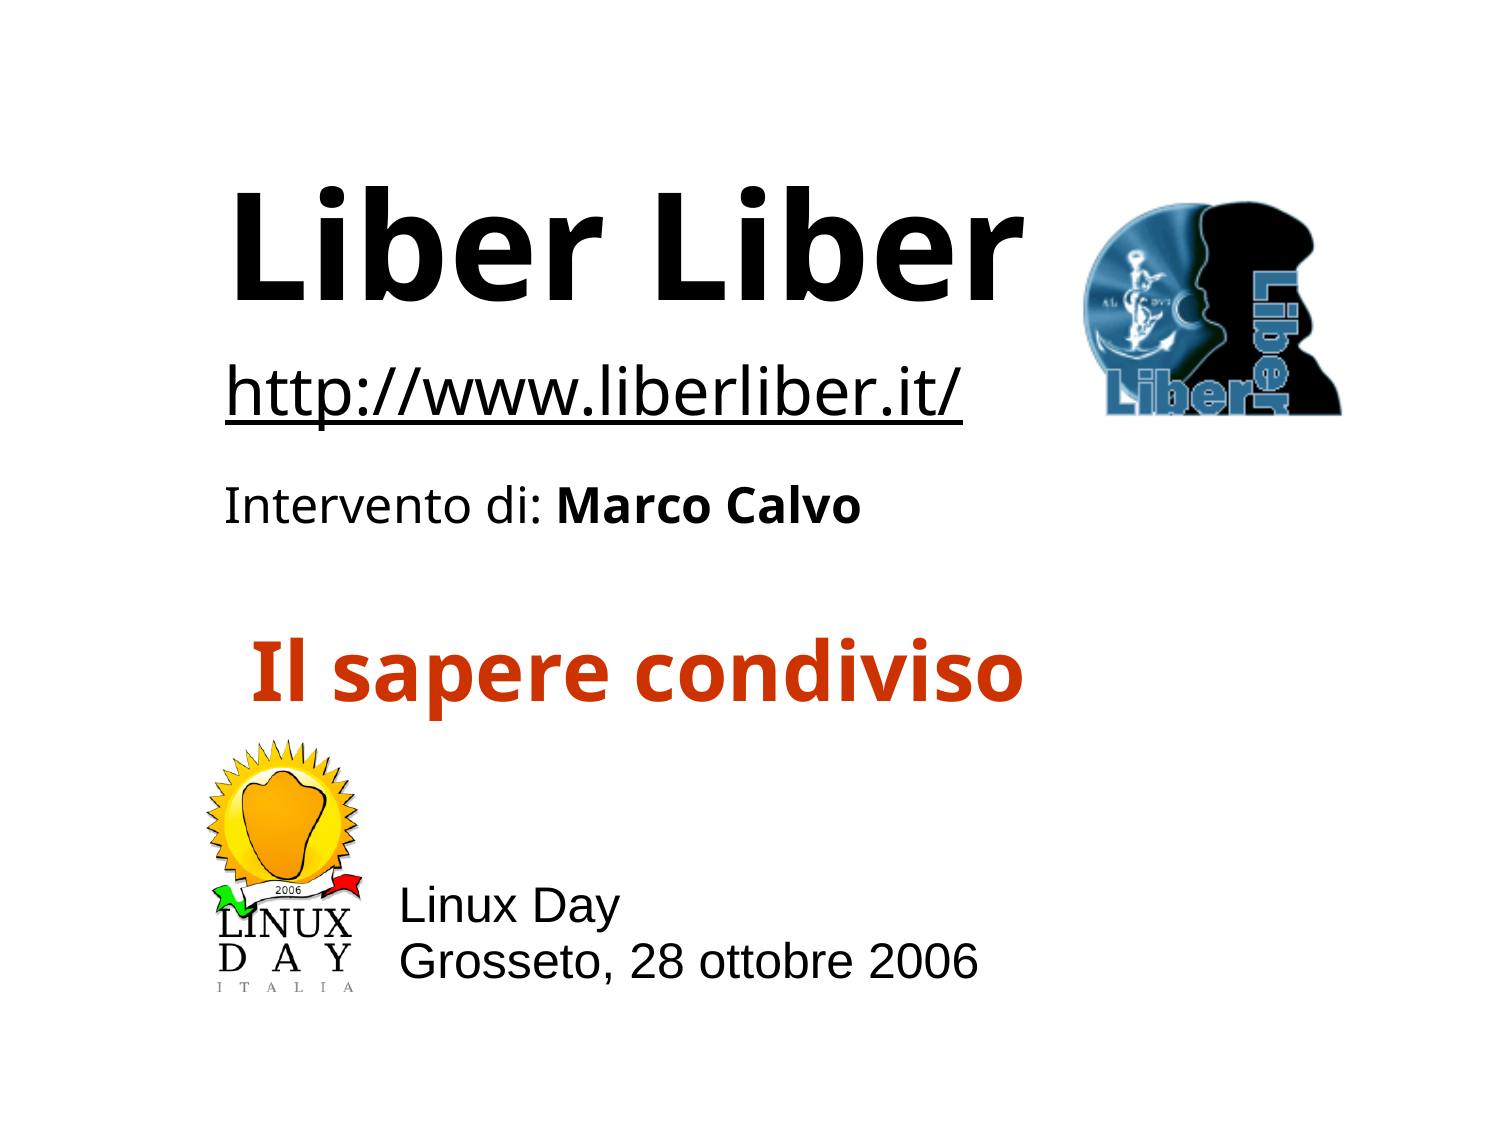

# Liber Liber http://www.liberliber.it/
Intervento di: Marco Calvo
Il sapere condiviso
Linux Day
Grosseto, 28 ottobre 2006